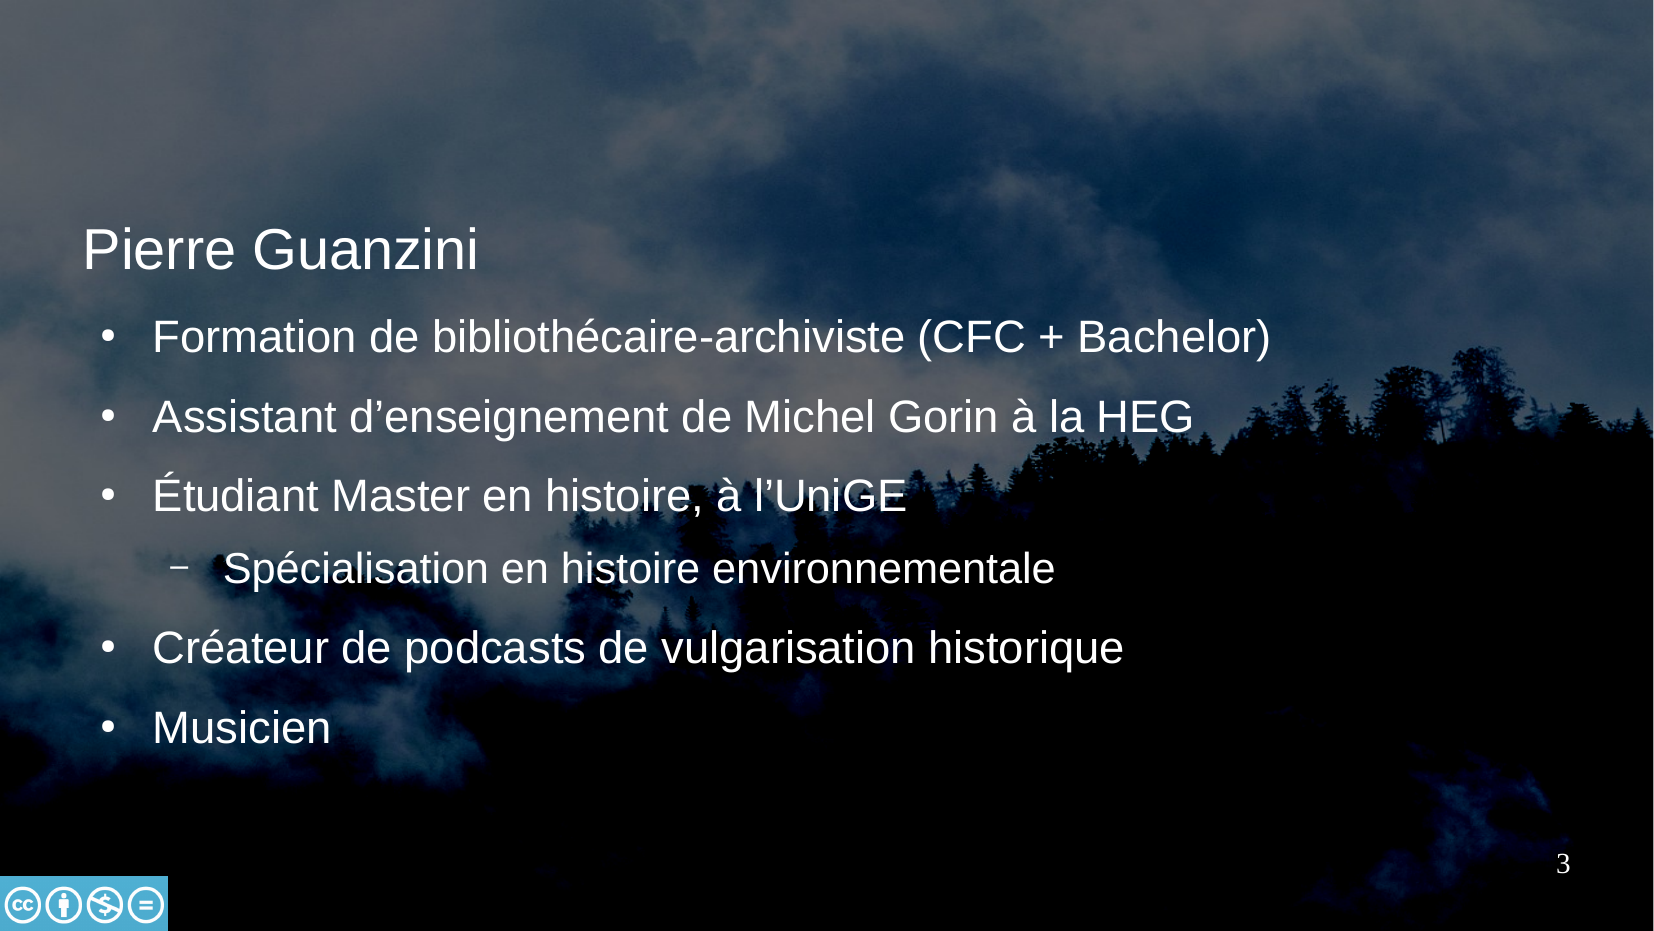

# Pierre Guanzini
Formation de bibliothécaire-archiviste (CFC + Bachelor)
Assistant d’enseignement de Michel Gorin à la HEG
Étudiant Master en histoire, à l’UniGE
Spécialisation en histoire environnementale
Créateur de podcasts de vulgarisation historique
Musicien
3